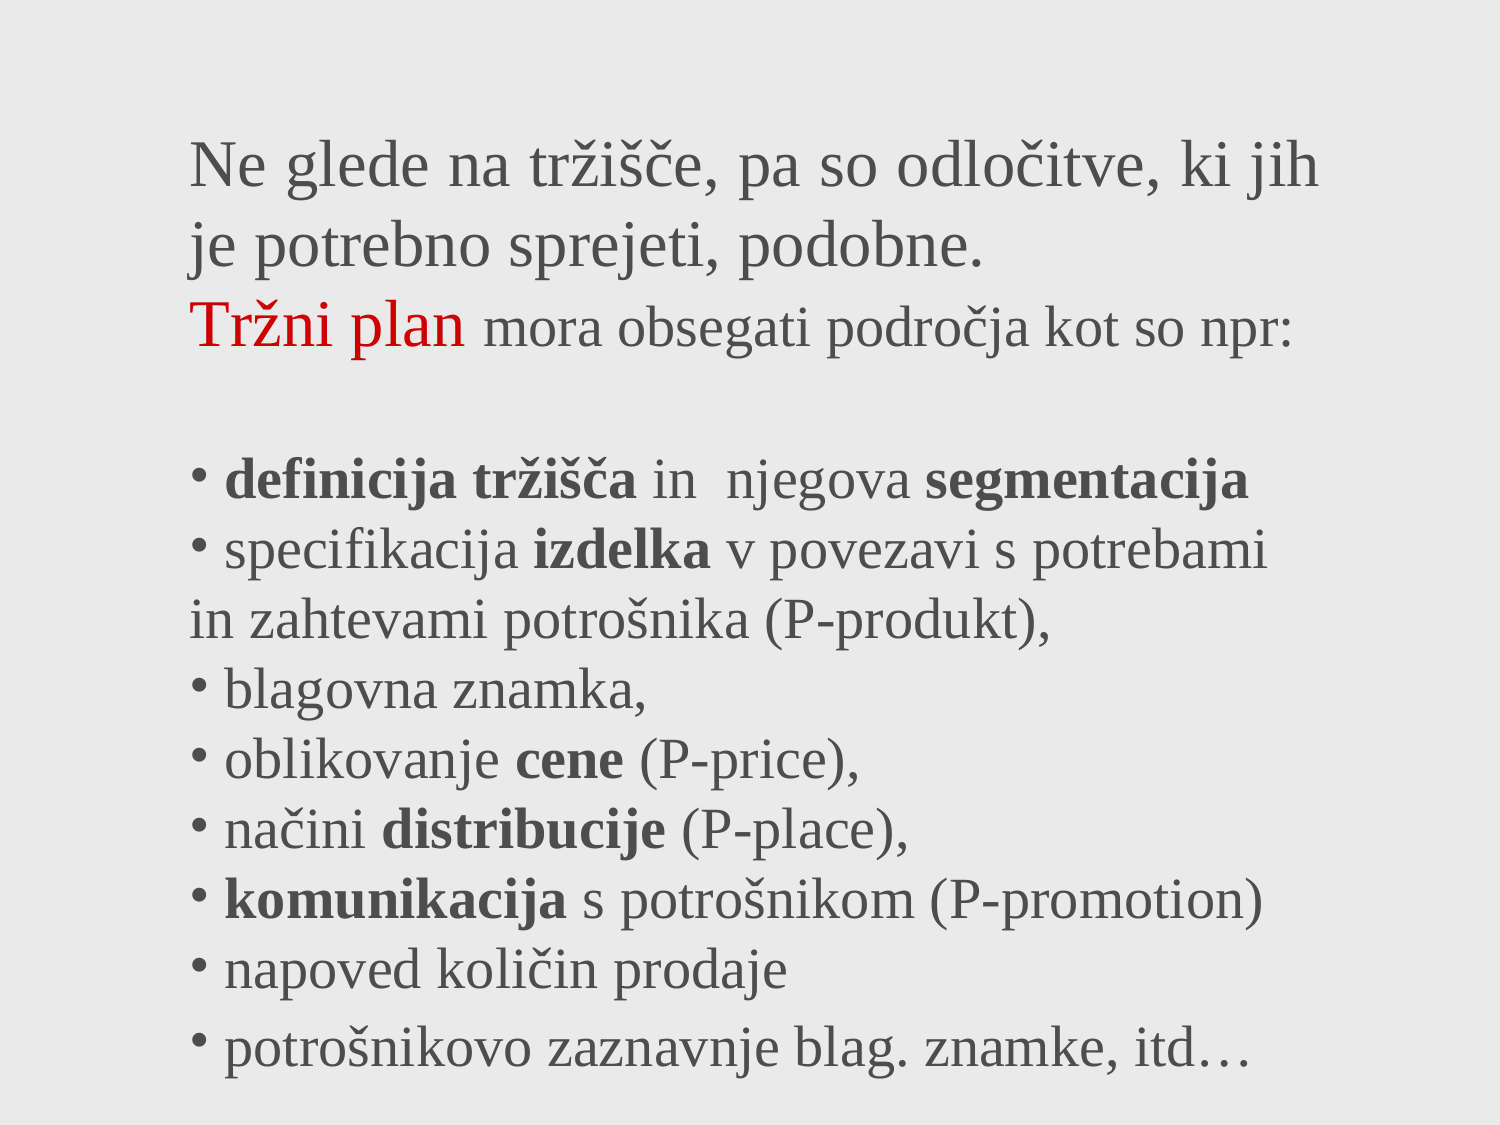

Ne glede na tržišče, pa so odločitve, ki jih je potrebno sprejeti, podobne.
Tržni plan mora obsegati področja kot so npr:
 definicija tržišča in njegova segmentacija
 specifikacija izdelka v povezavi s potrebami in zahtevami potrošnika (P-produkt),
 blagovna znamka,
 oblikovanje cene (P-price),
 načini distribucije (P-place),
 komunikacija s potrošnikom (P-promotion)
 napoved količin prodaje
 potrošnikovo zaznavnje blag. znamke, itd…